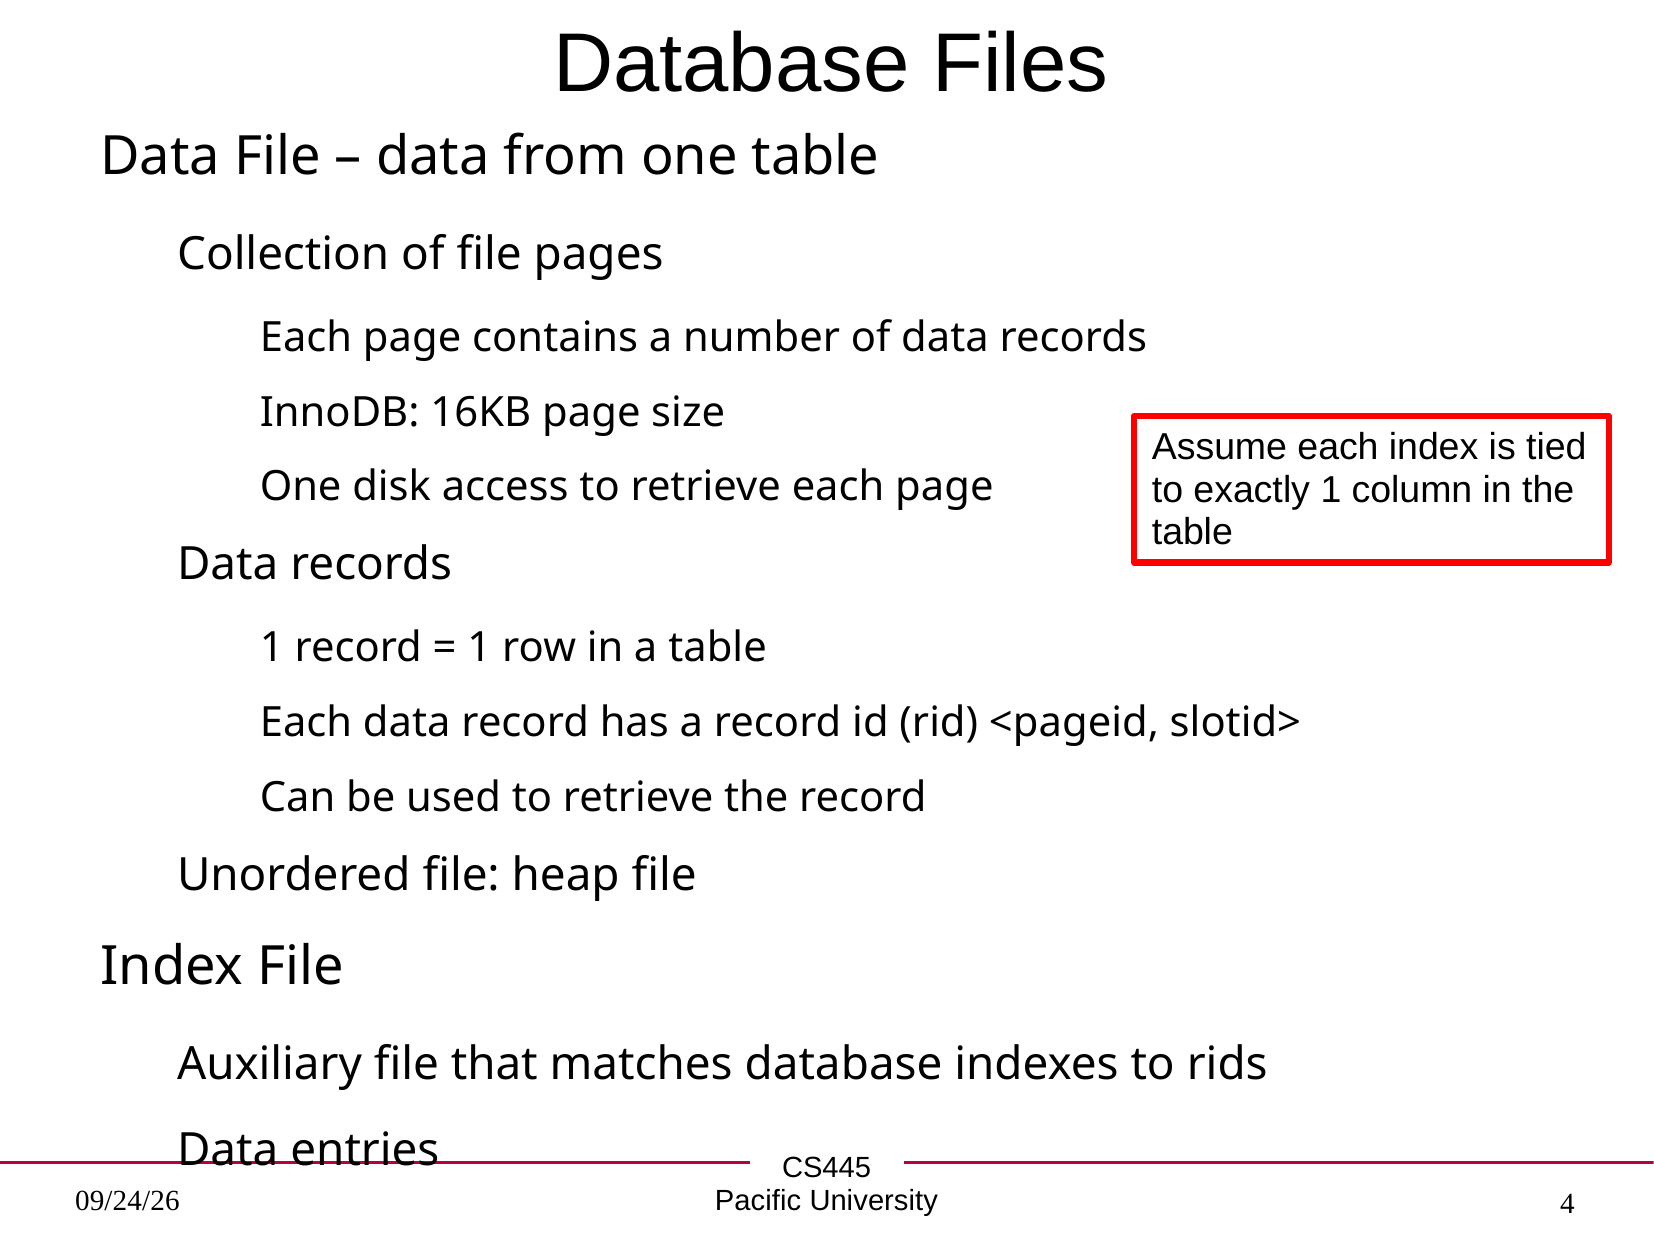

# Database Files
Data File – data from one table
Collection of file pages
Each page contains a number of data records
InnoDB: 16KB page size
One disk access to retrieve each page
Data records
1 record = 1 row in a table
Each data record has a record id (rid) <pageid, slotid>
Can be used to retrieve the record
Unordered file: heap file
Index File
Auxiliary file that matches database indexes to rids
Data entries
Assume each index is tied
to exactly 1 column in the
table